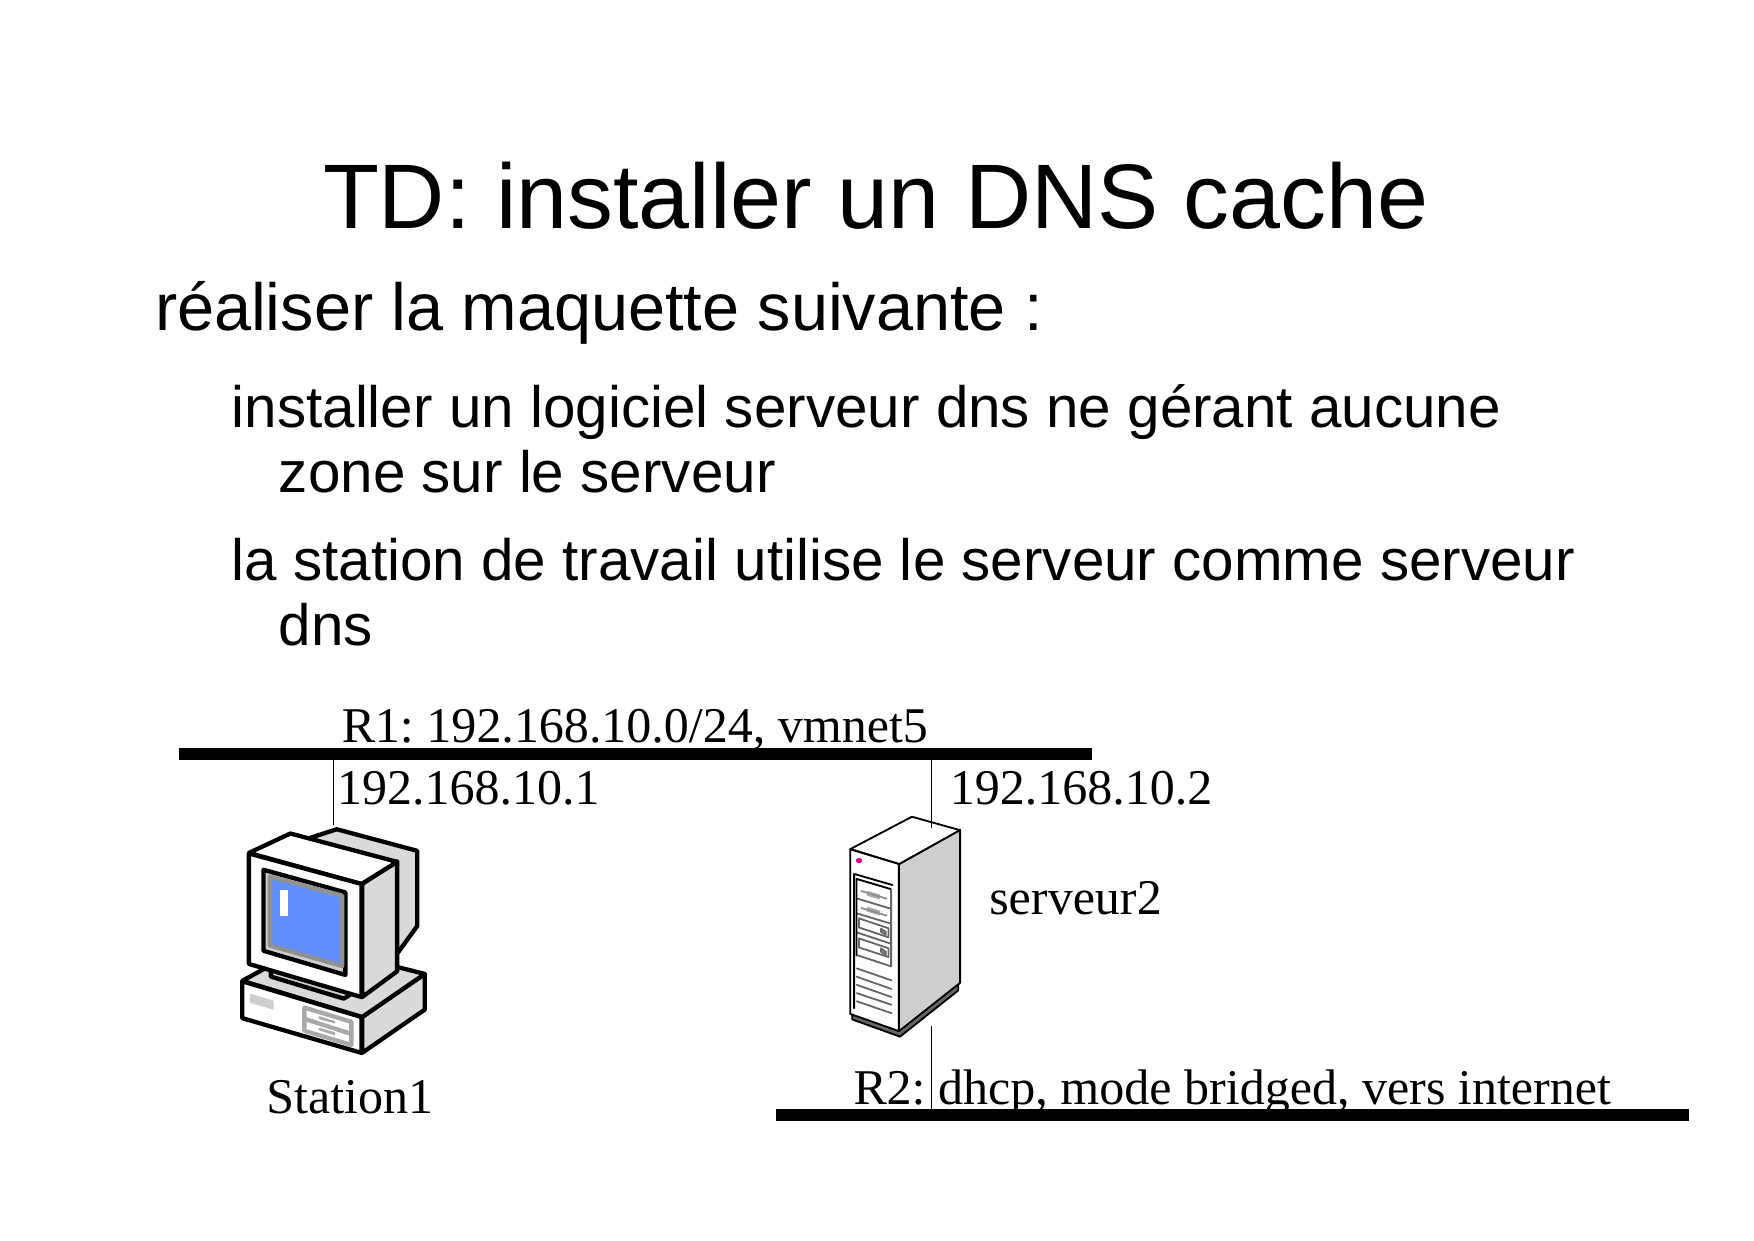

# TD: installer un DNS cache
réaliser la maquette suivante :
installer un logiciel serveur dns ne gérant aucune zone sur le serveur
la station de travail utilise le serveur comme serveur dns
R1: 192.168.10.0/24, vmnet5
192.168.10.1
192.168.10.2
serveur2
Station1
R2: dhcp, mode bridged, vers internet